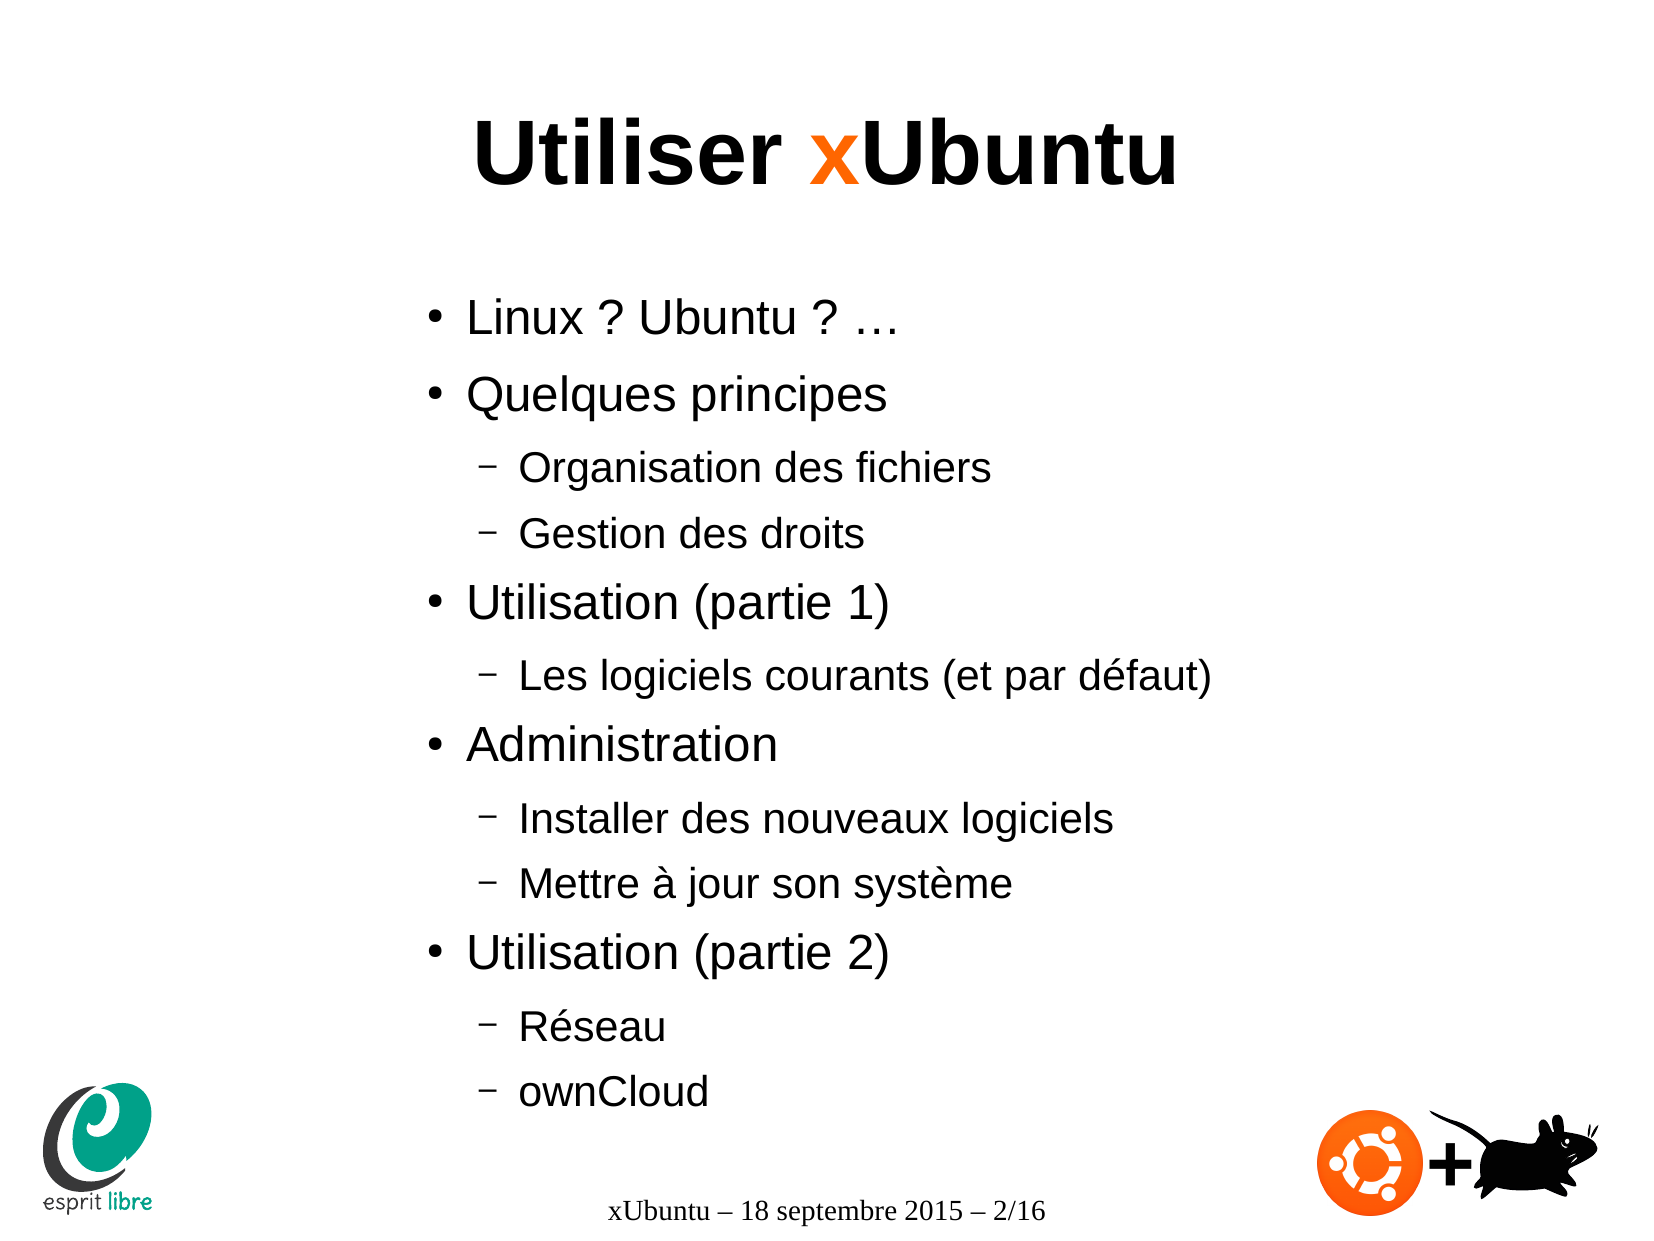

# Utiliser xUbuntu
Linux ? Ubuntu ? …
Quelques principes
Organisation des fichiers
Gestion des droits
Utilisation (partie 1)
Les logiciels courants (et par défaut)
Administration
Installer des nouveaux logiciels
Mettre à jour son système
Utilisation (partie 2)
Réseau
ownCloud